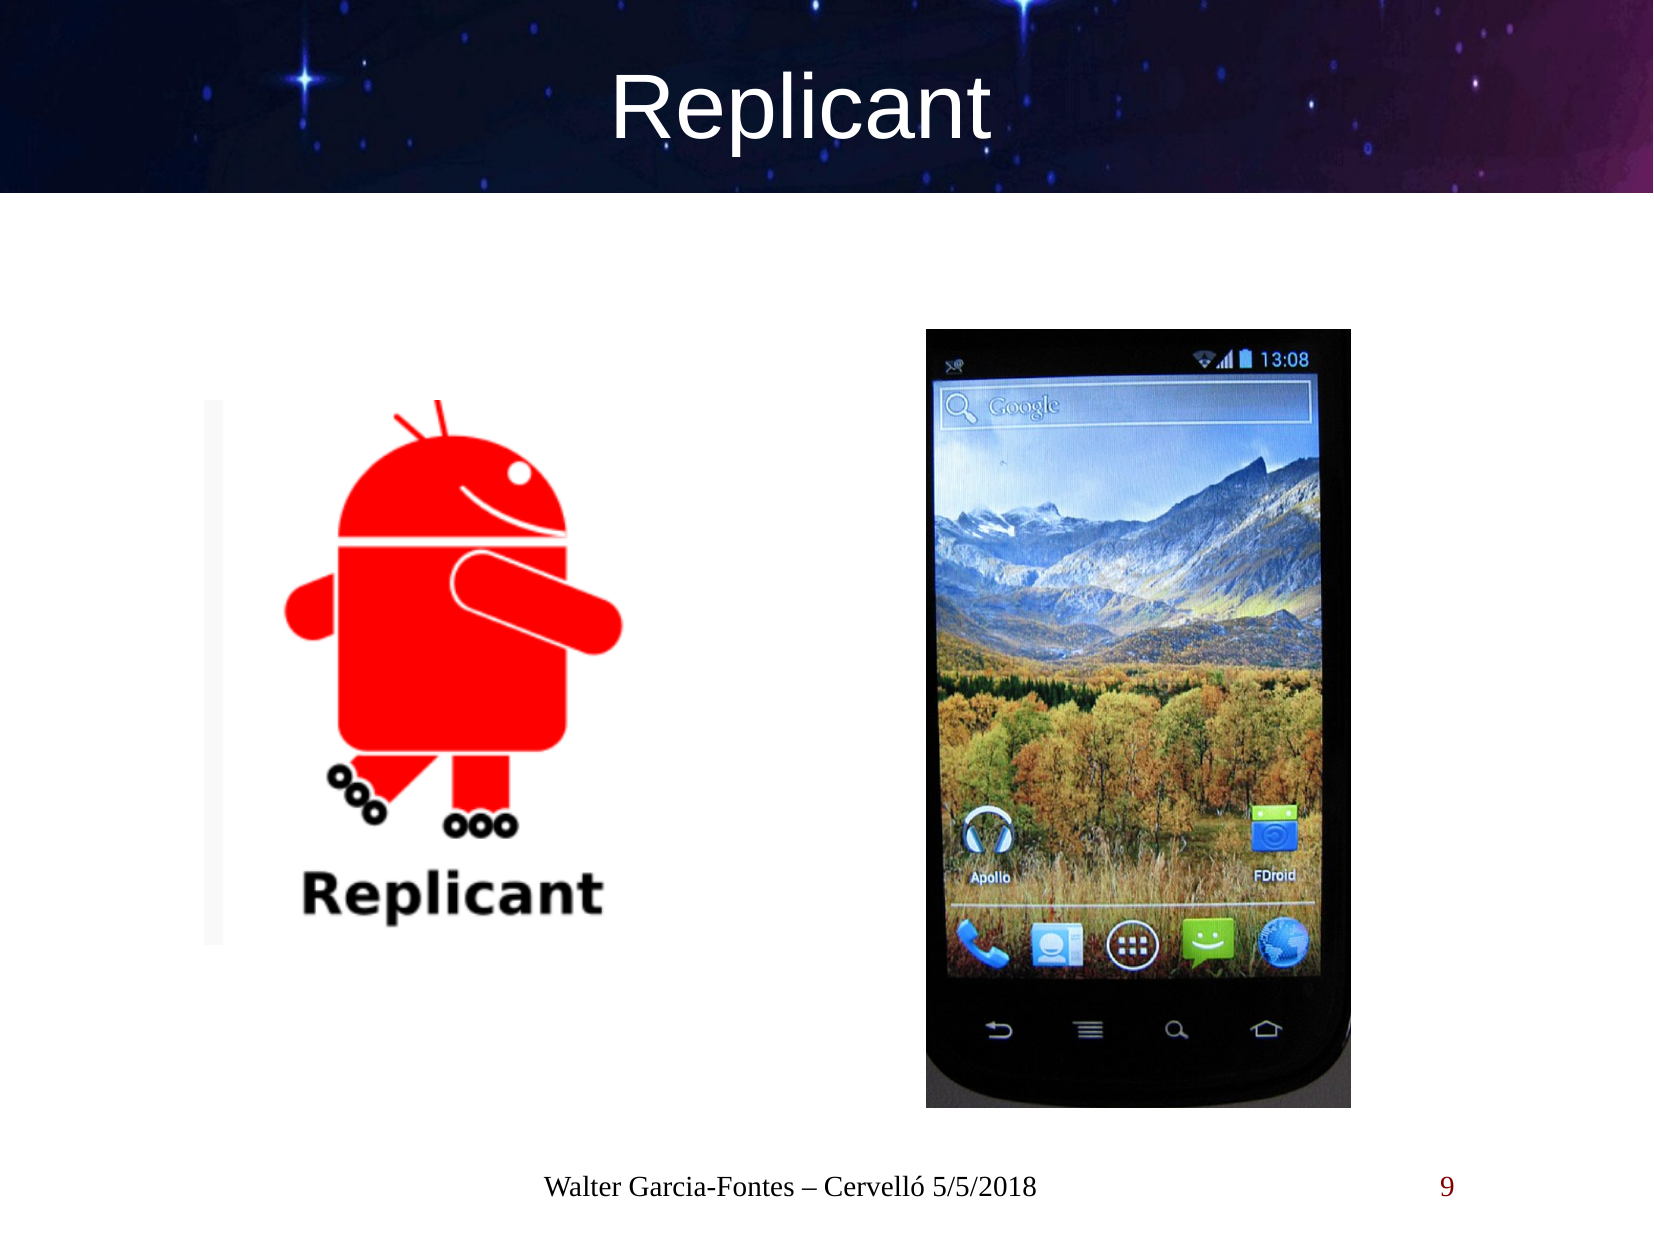

# Replicant
Walter Garcia-Fontes - Cervelló - 5/05/2018
9